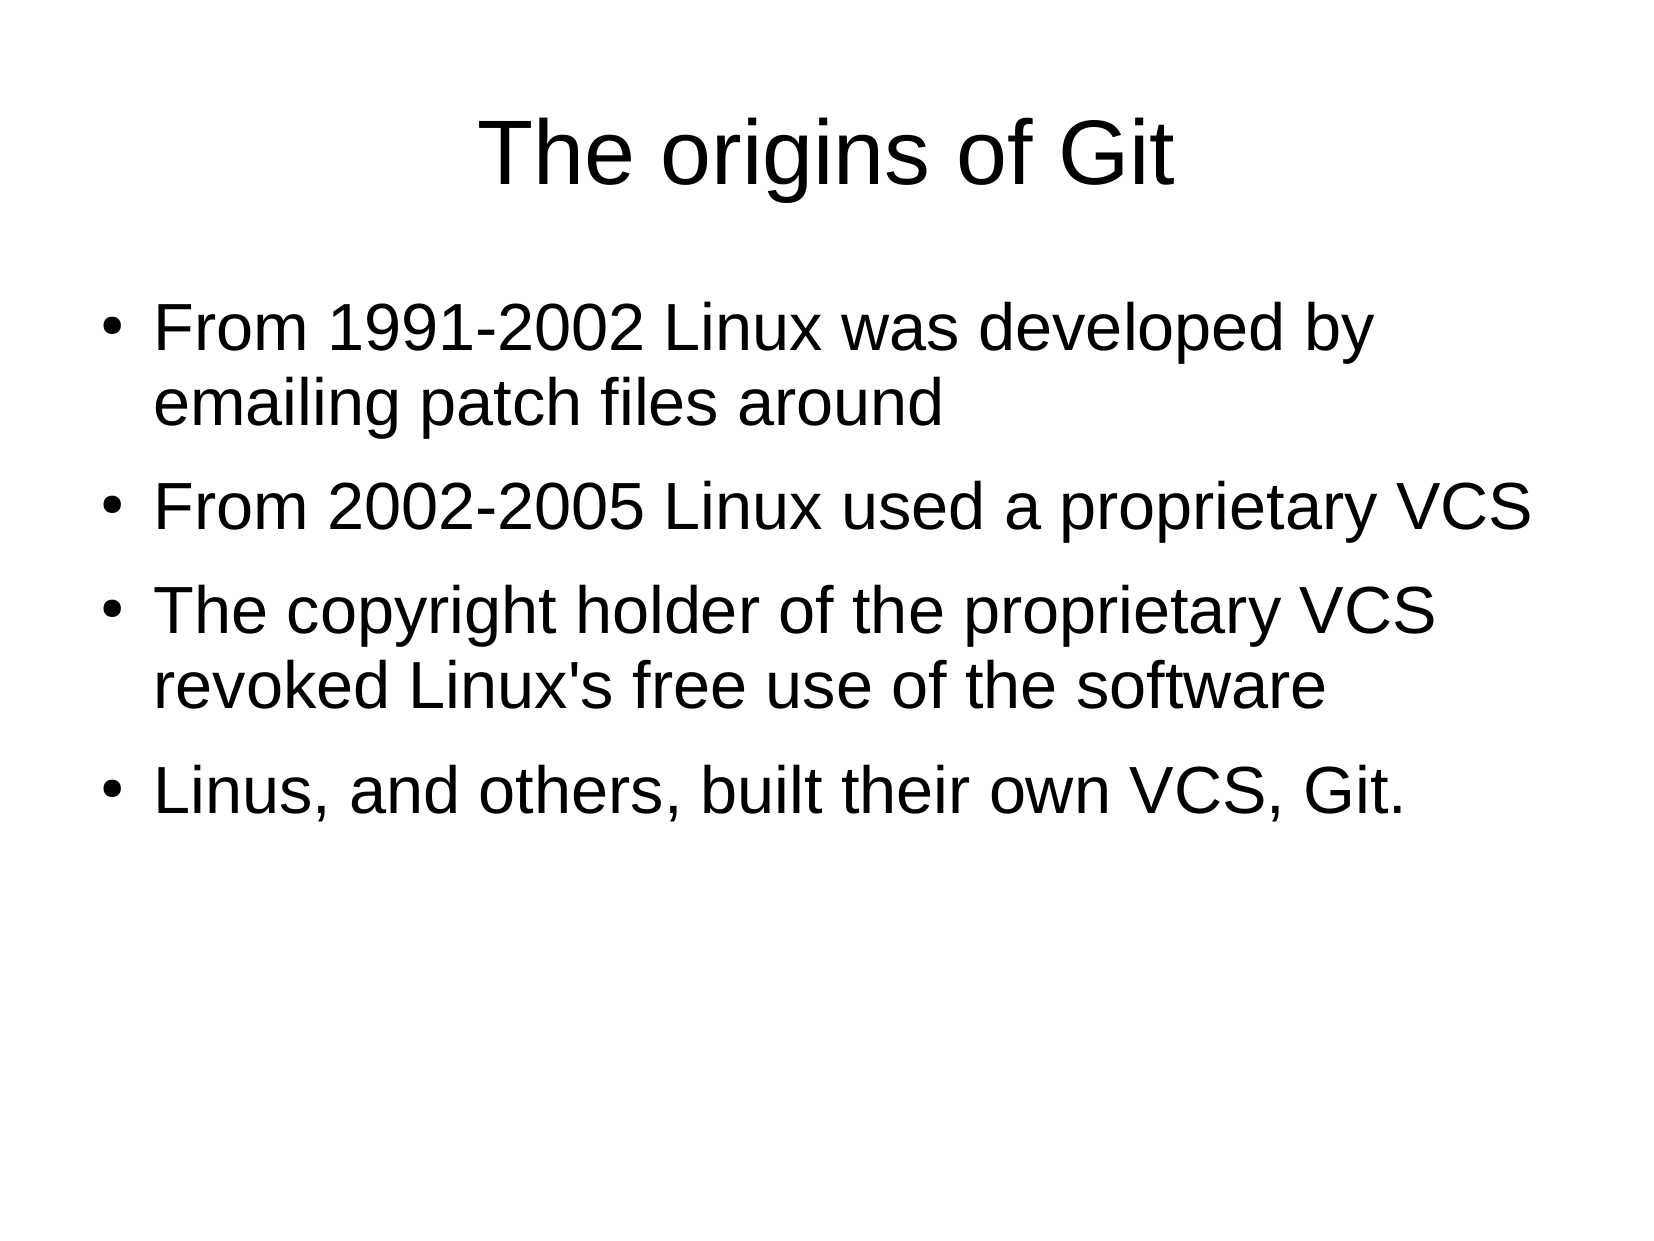

# The origins of Git
From 1991-2002 Linux was developed by emailing patch files around
From 2002-2005 Linux used a proprietary VCS
The copyright holder of the proprietary VCS revoked Linux's free use of the software
Linus, and others, built their own VCS, Git.